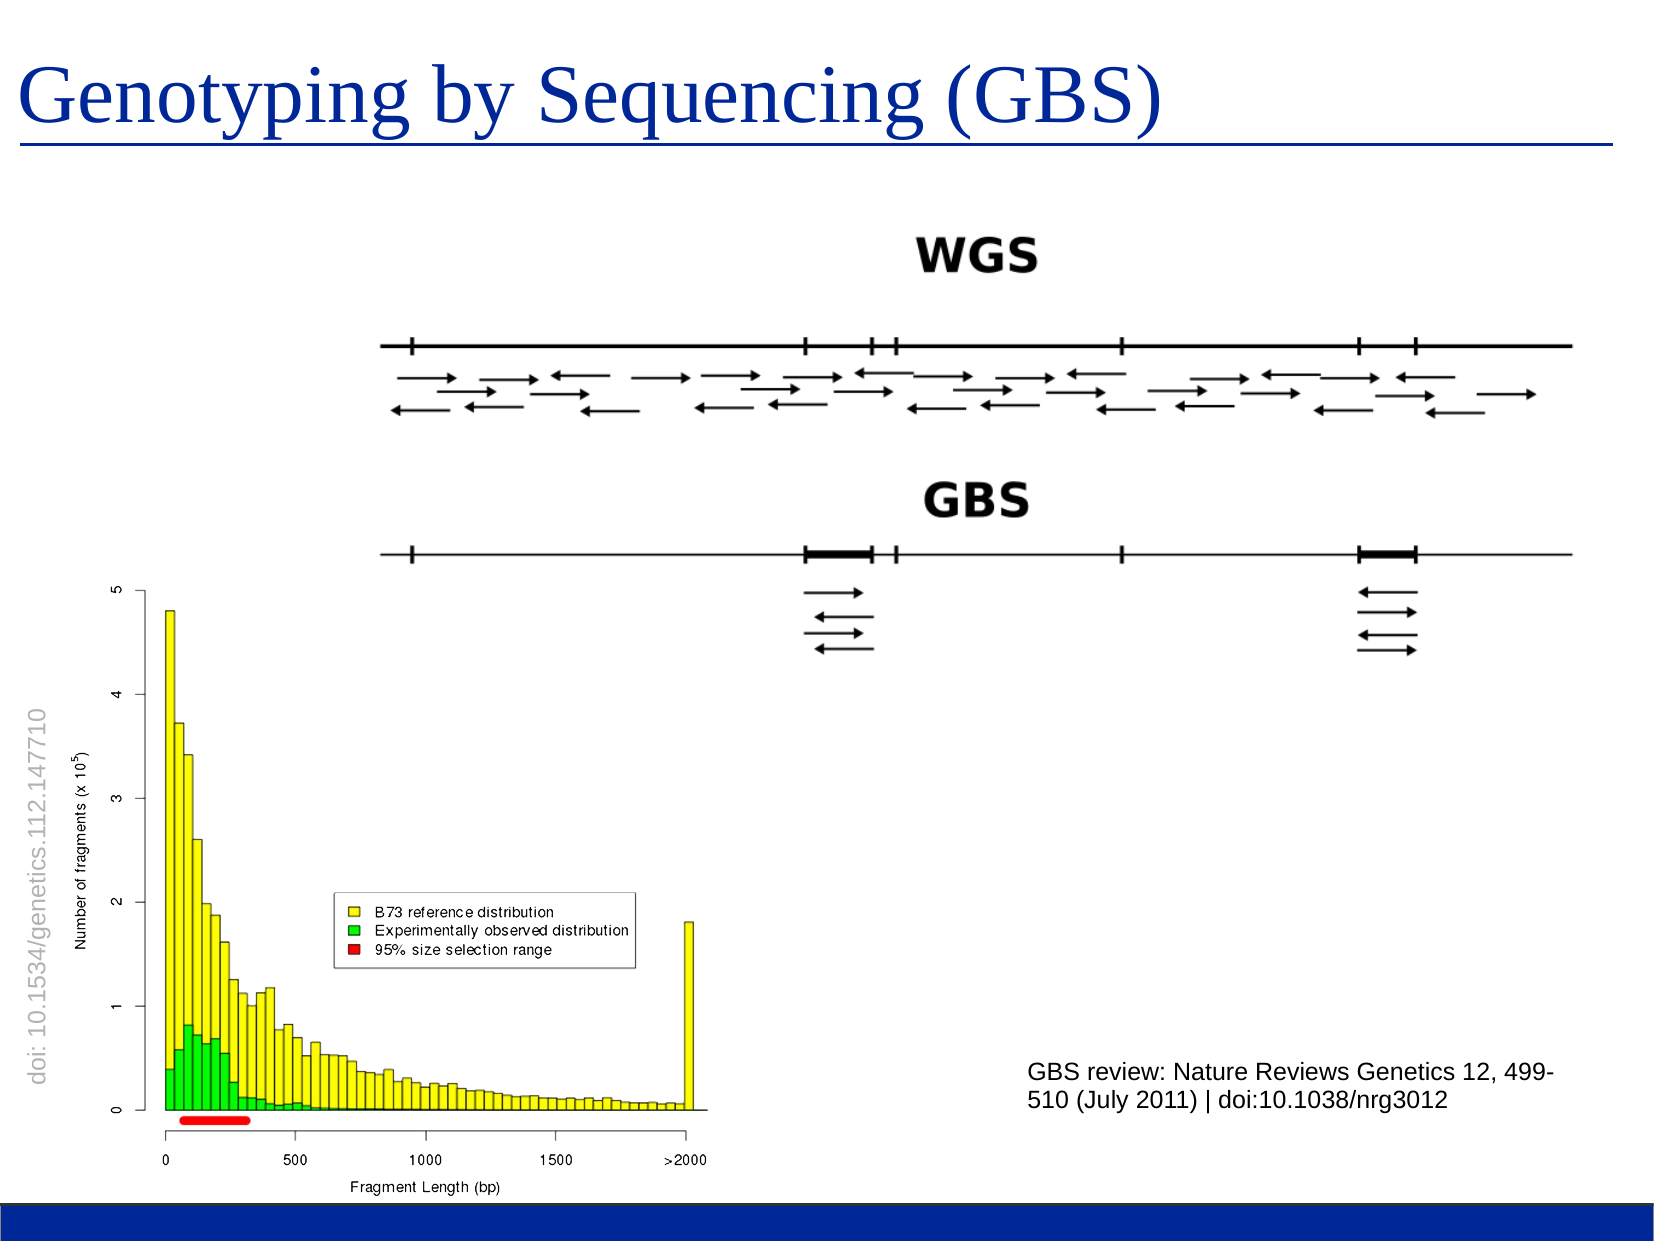

# Genotyping by Sequencing (GBS)
doi: 10.1534/genetics.112.147710
GBS review: Nature Reviews Genetics 12, 499-510 (July 2011) | doi:10.1038/nrg3012